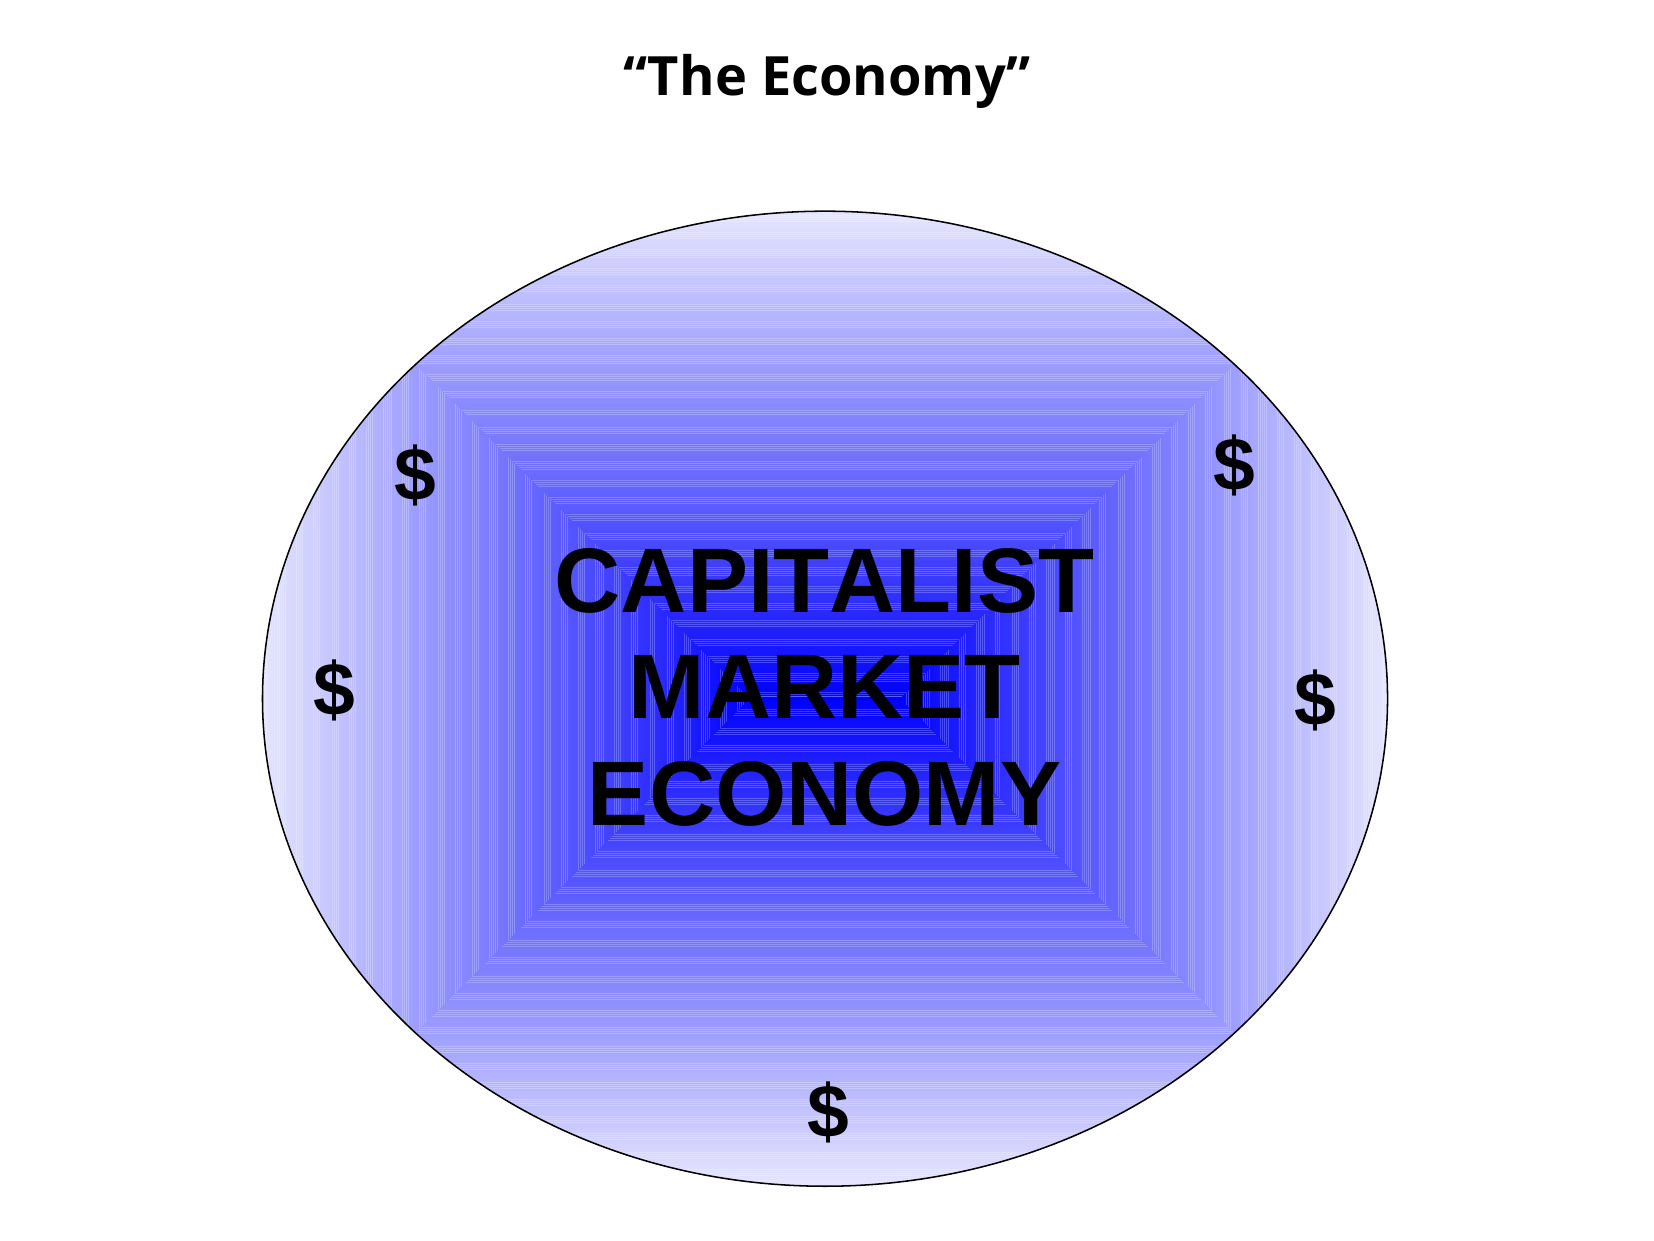

“The Economy”
$
$
CAPITALIST
MARKET
ECONOMY
$
$
$